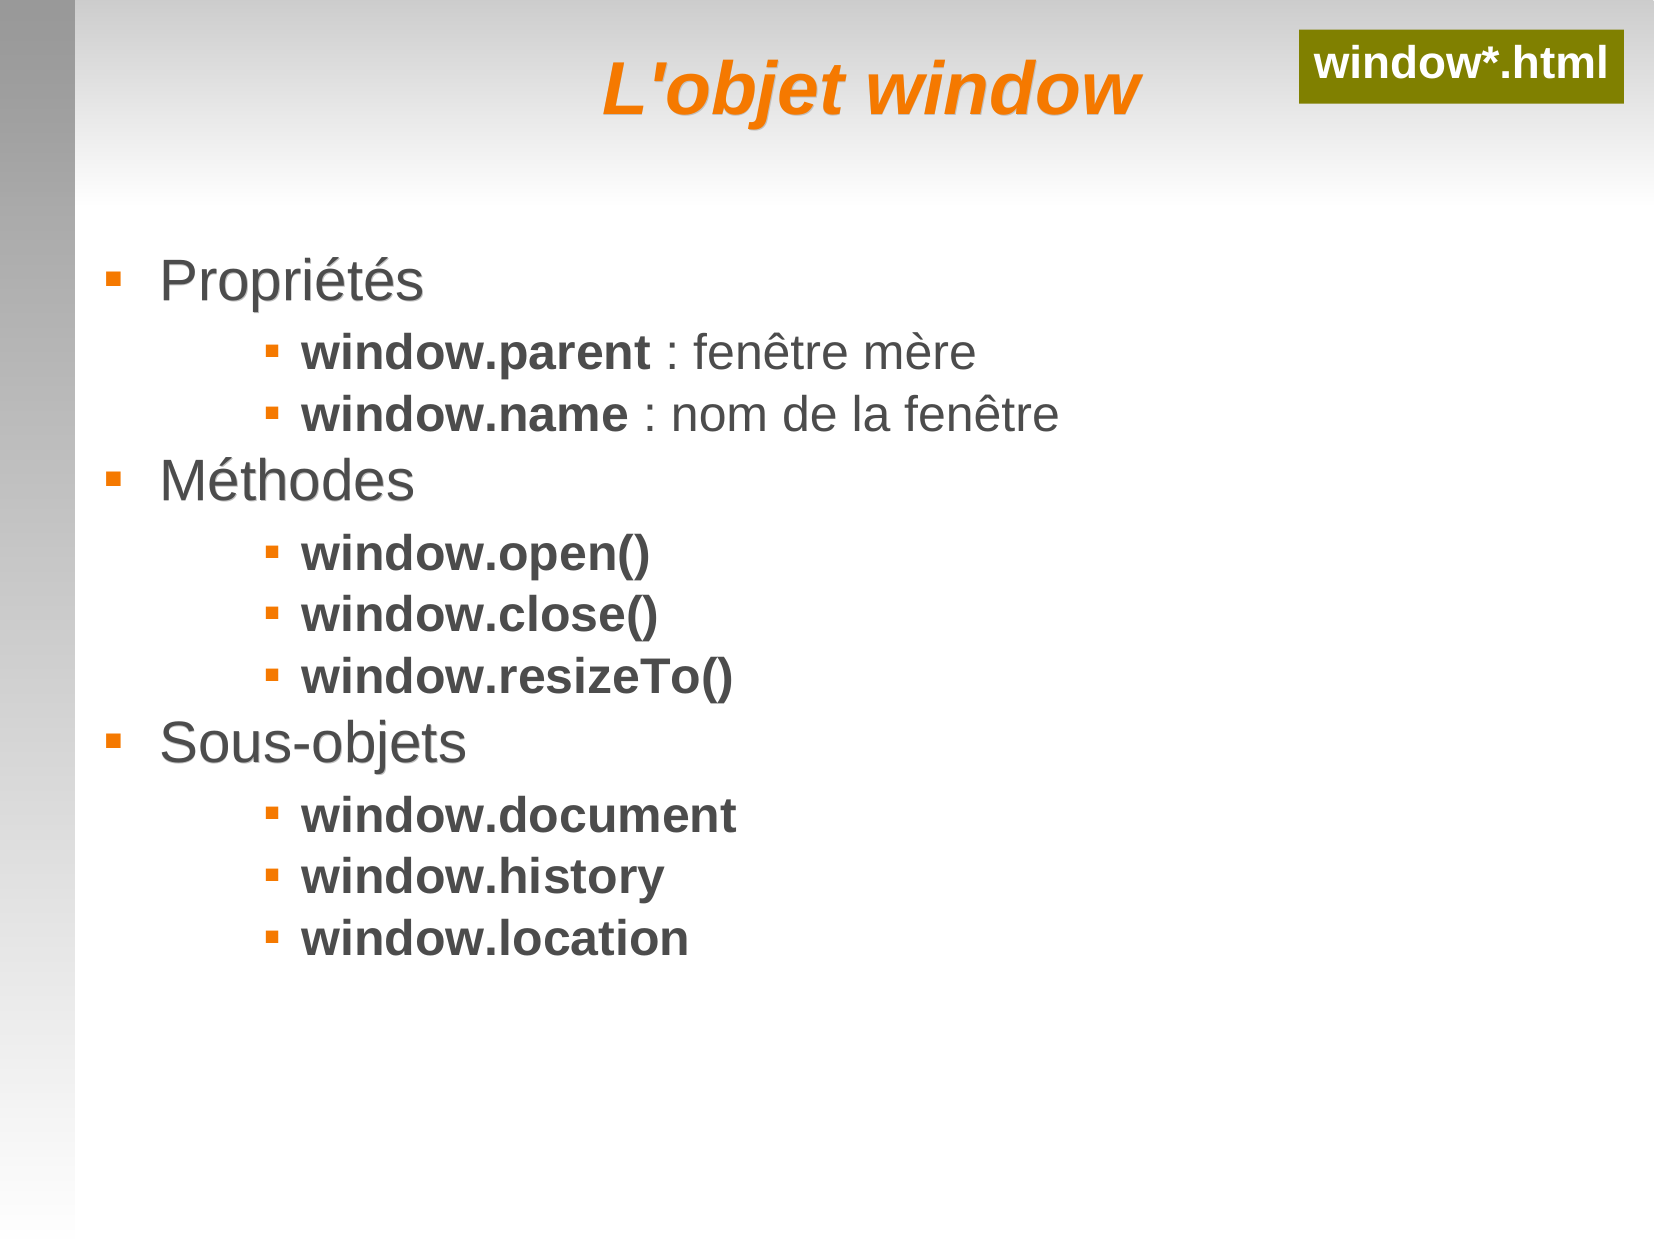

# L'objet window
window*.html
Propriétés
window.parent : fenêtre mère
window.name : nom de la fenêtre
Méthodes
window.open()
window.close()
window.resizeTo()
Sous-objets
window.document
window.history
window.location